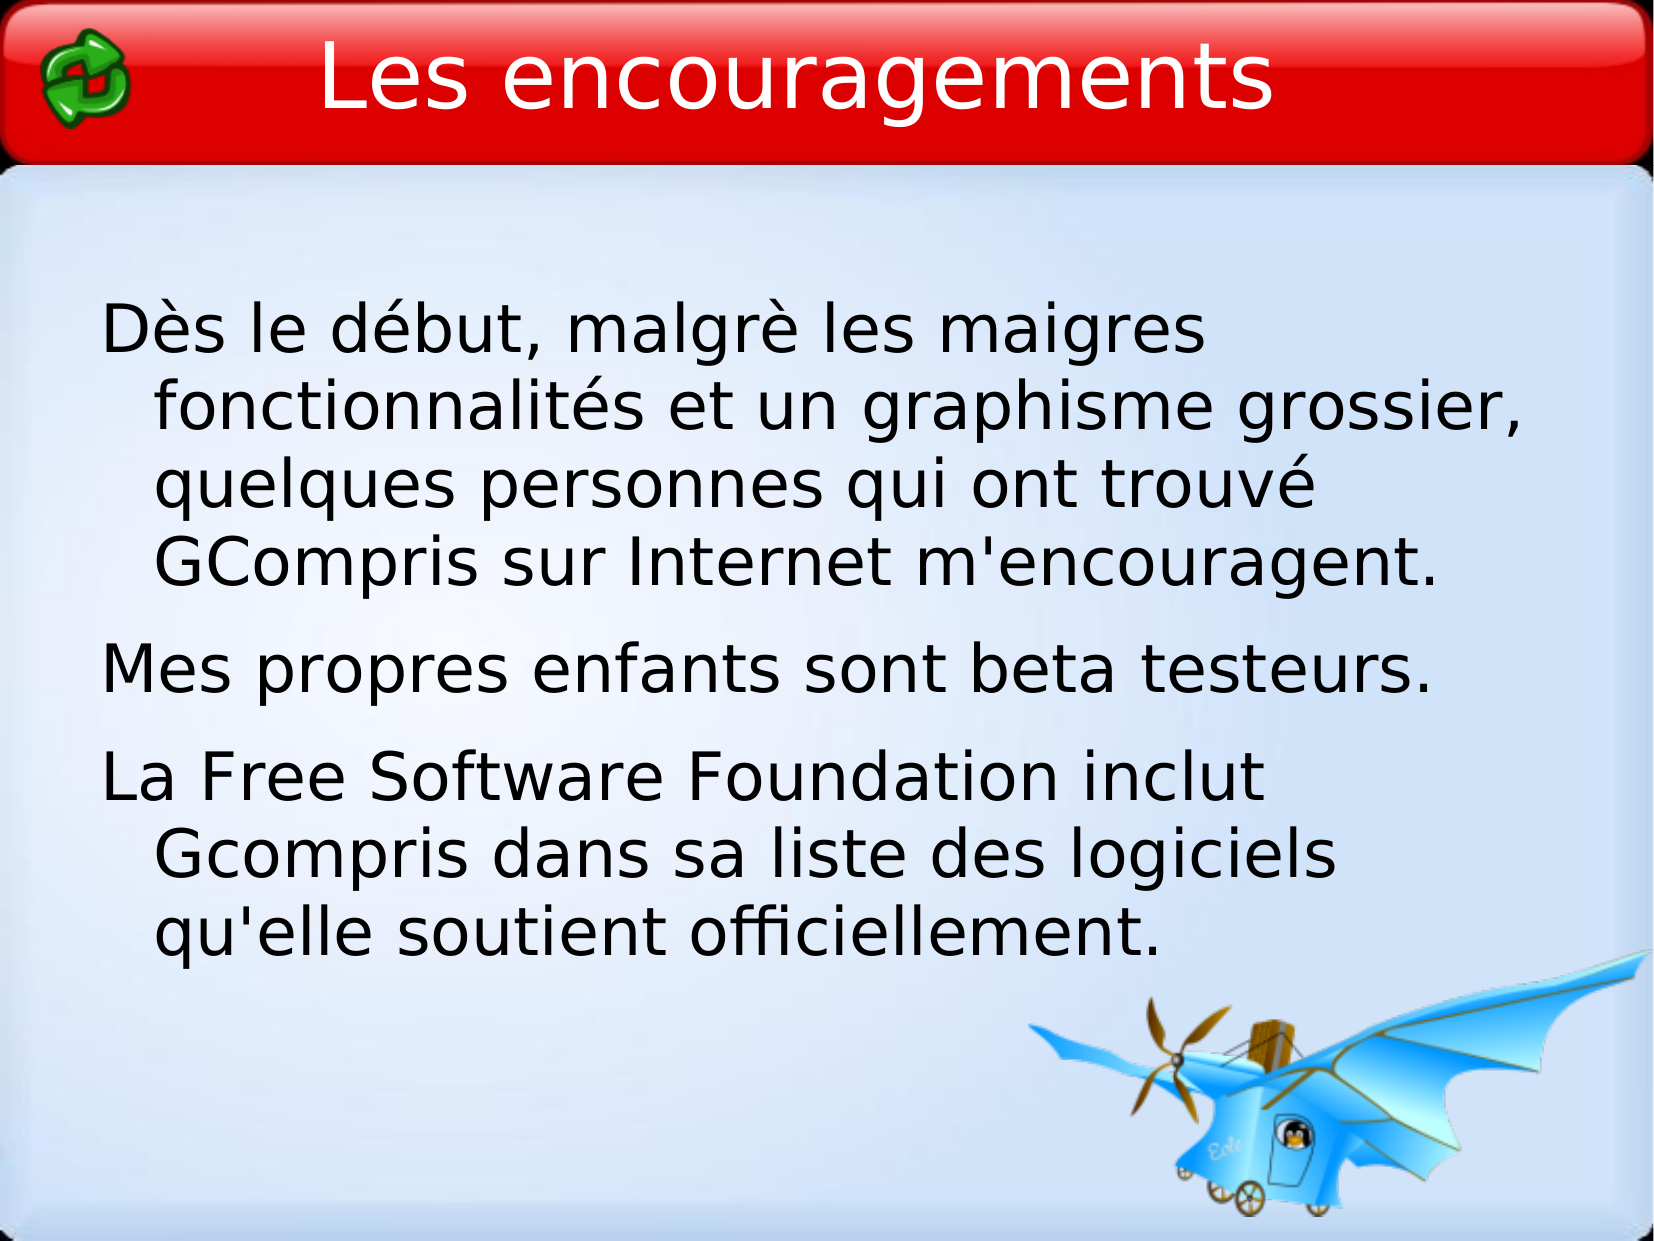

# Les encouragements
Dès le début, malgrè les maigres fonctionnalités et un graphisme grossier, quelques personnes qui ont trouvé GCompris sur Internet m'encouragent.
Mes propres enfants sont beta testeurs.
La Free Software Foundation inclut Gcompris dans sa liste des logiciels qu'elle soutient officiellement.